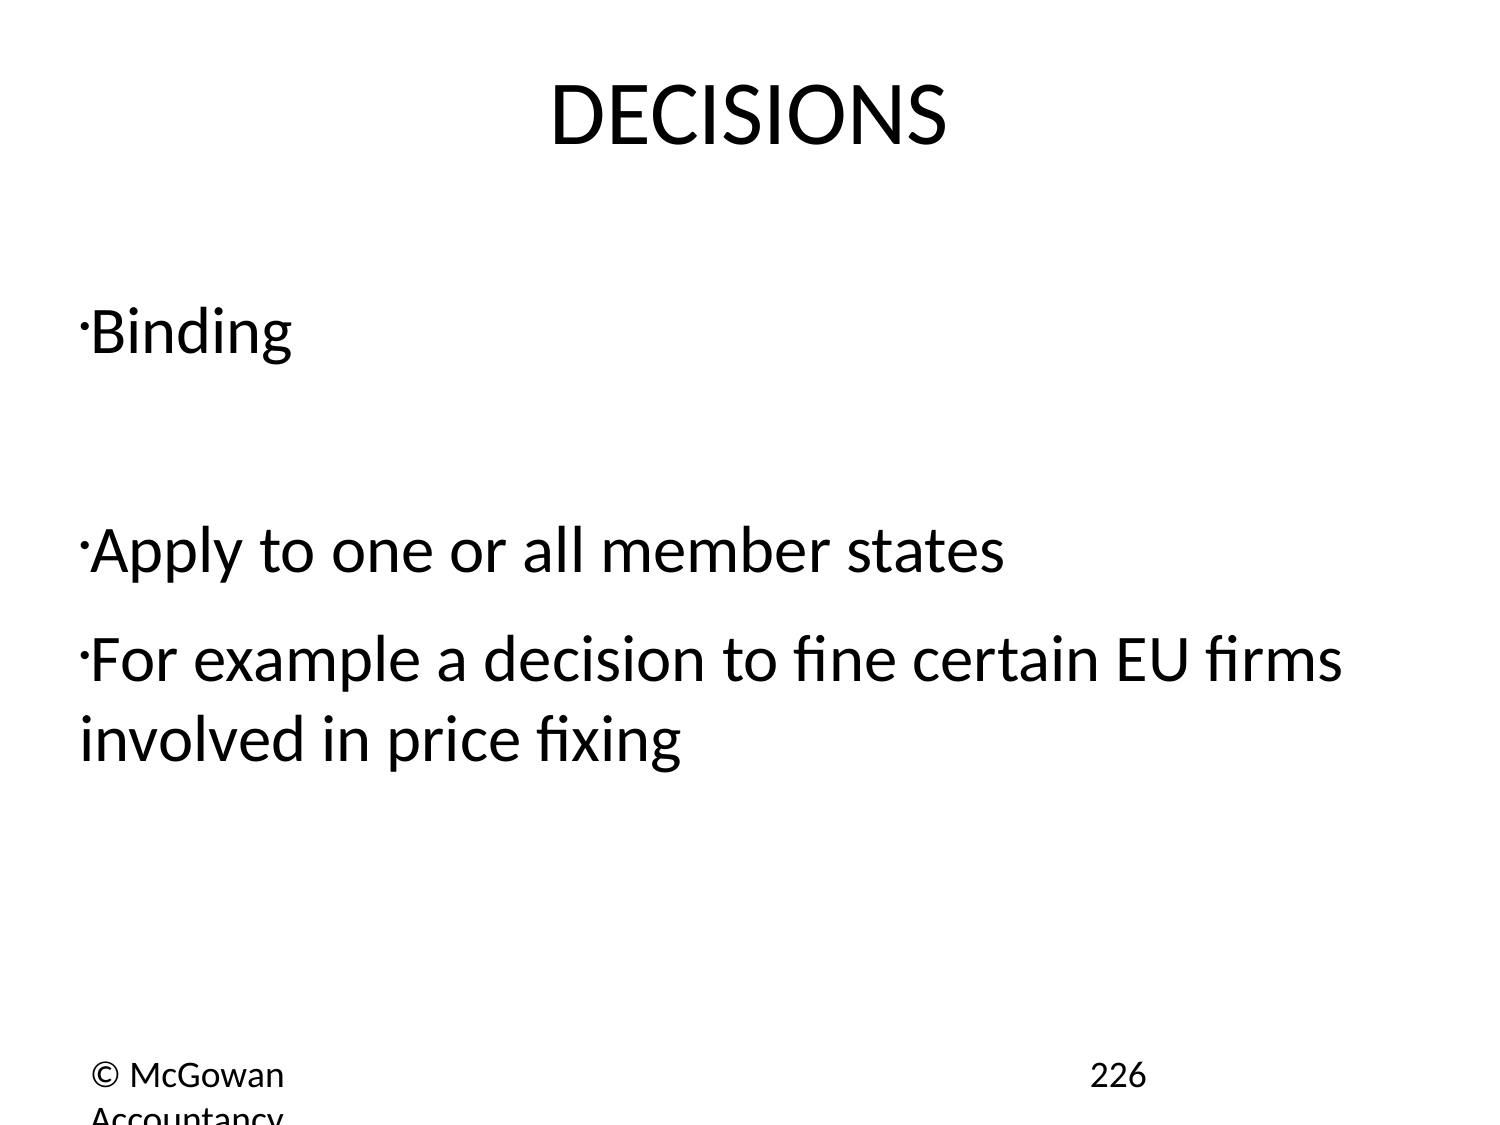

# DECISIONS
Binding
Apply to one or all member states
For example a decision to fine certain EU firms involved in price fixing
© McGowan Accountancy Services
226